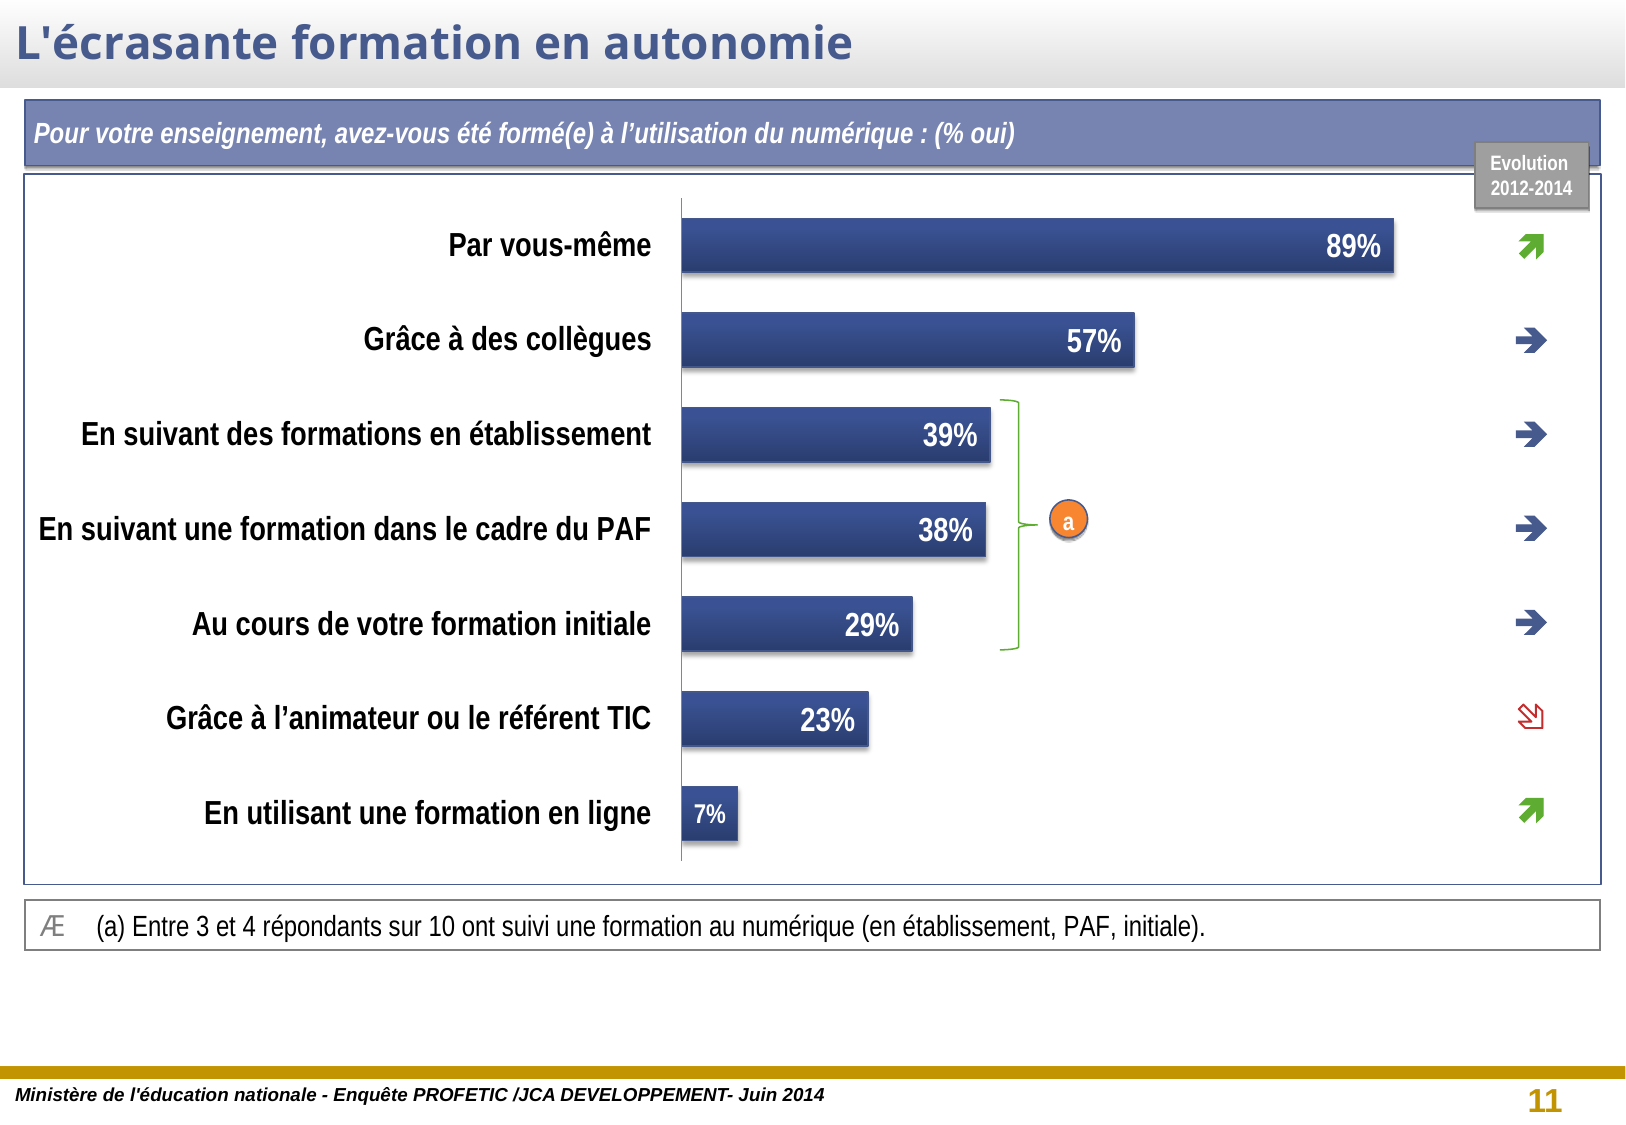

L'écrasante formation en autonomie
Pour votre enseignement, avez-vous été formé(e) à l’utilisation du numérique : (% oui)
Evolution
2012-2014



a




# (a) Entre 3 et 4 répondants sur 10 ont suivi une formation au numérique (en établissement, PAF, initiale).
10
Ministère de l'éducation nationale - Enquête PROFETIC /JCA DEVELOPPEMENT- Juin 2014